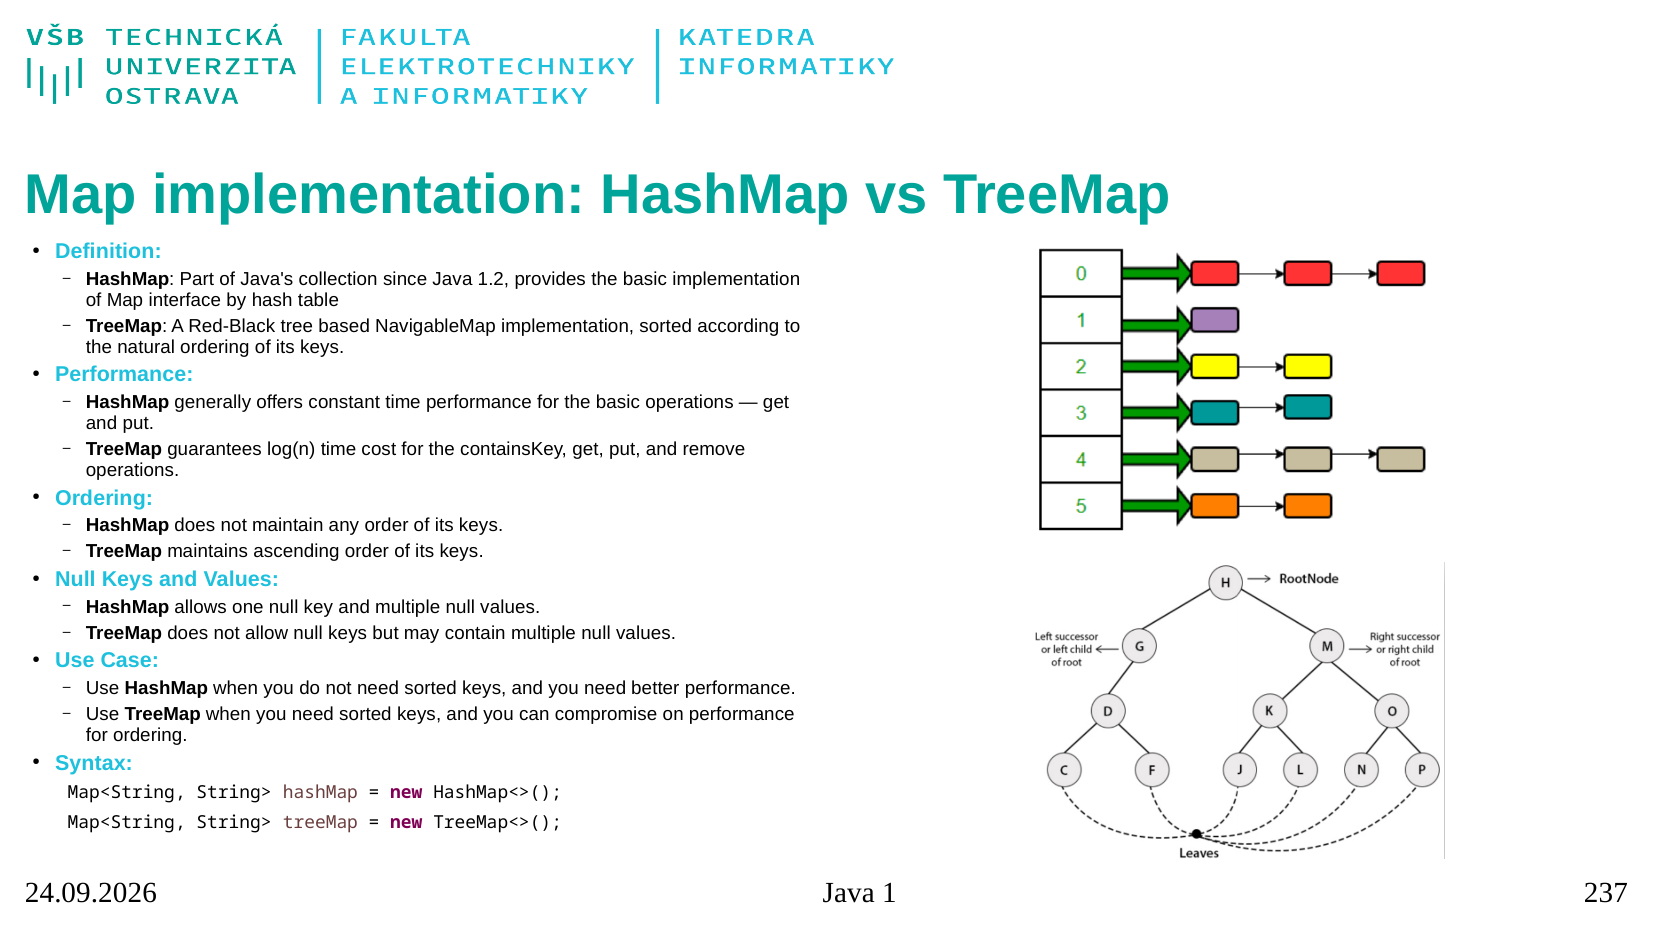

# Map implementation: HashMap vs TreeMap
Definition:
HashMap: Part of Java's collection since Java 1.2, provides the basic implementation of Map interface by hash table
TreeMap: A Red-Black tree based NavigableMap implementation, sorted according to the natural ordering of its keys.
Performance:
HashMap generally offers constant time performance for the basic operations — get and put.
TreeMap guarantees log(n) time cost for the containsKey, get, put, and remove operations.
Ordering:
HashMap does not maintain any order of its keys.
TreeMap maintains ascending order of its keys.
Null Keys and Values:
HashMap allows one null key and multiple null values.
TreeMap does not allow null keys but may contain multiple null values.
Use Case:
Use HashMap when you do not need sorted keys, and you need better performance.
Use TreeMap when you need sorted keys, and you can compromise on performance for ordering.
Syntax:
 Map<String, String> hashMap = new HashMap<>();
 Map<String, String> treeMap = new TreeMap<>();
Java 1
237